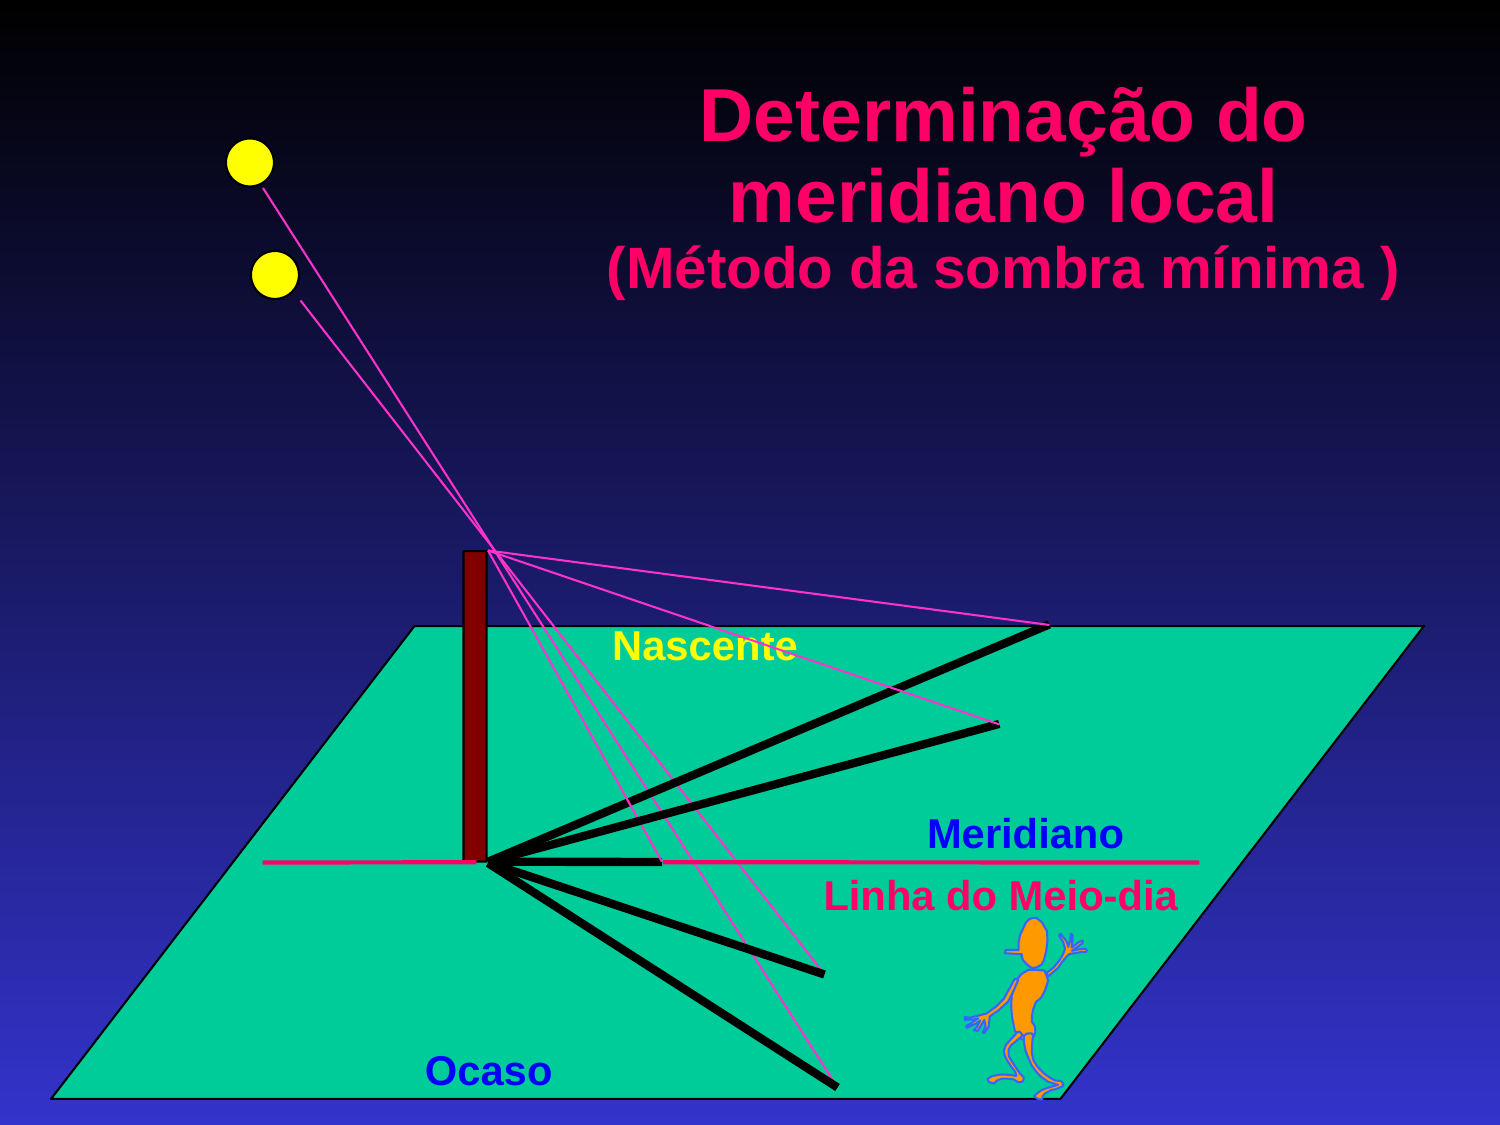

# Determinação do meridiano local (Método da sombra mínima )
Nascente
Meridiano
Linha do Meio-dia
Ocaso